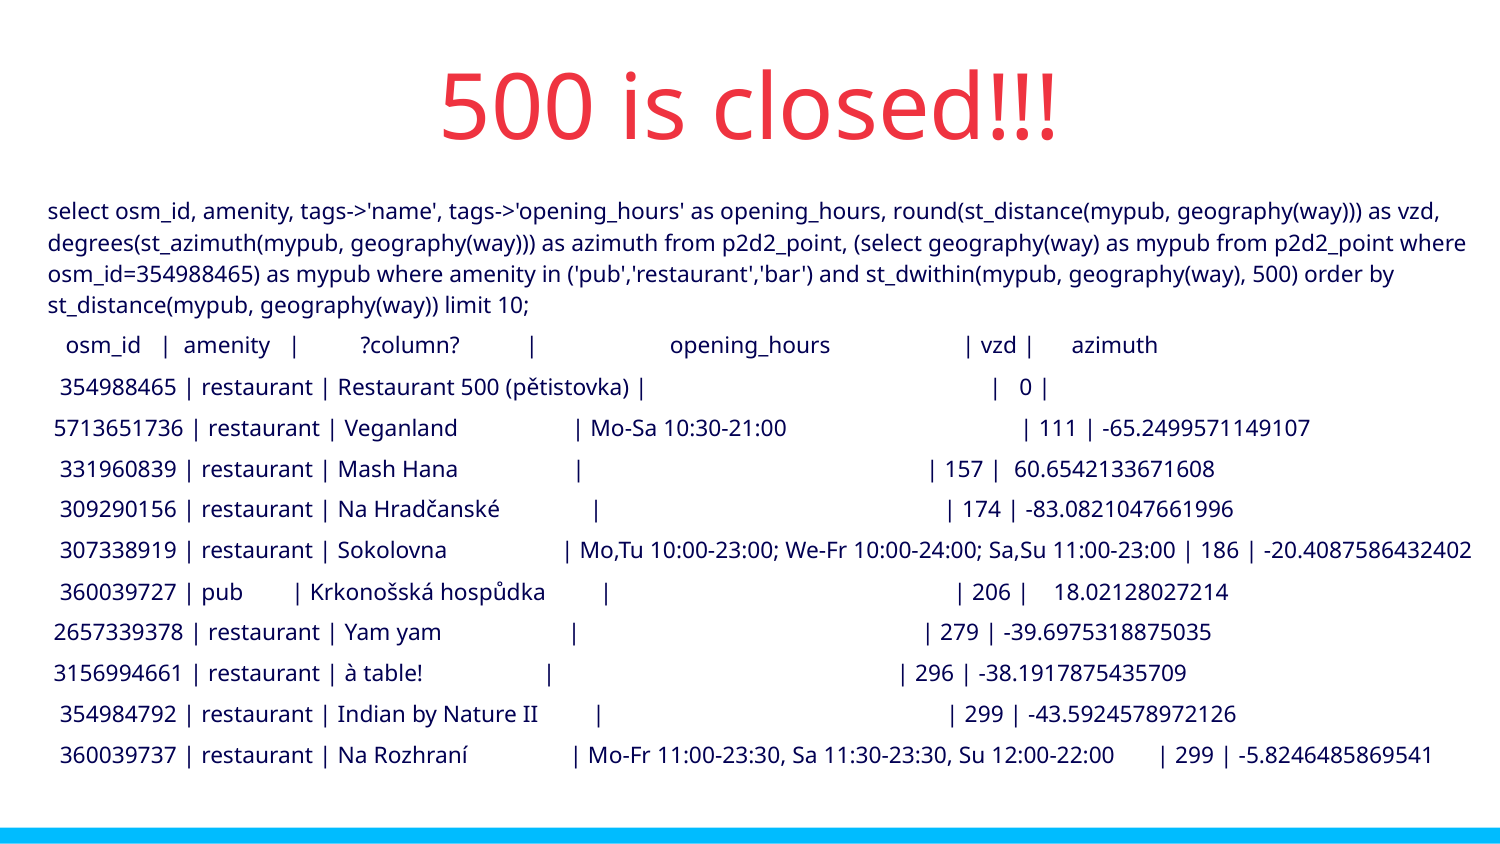

# 500 is closed!!!
select osm_id, amenity, tags->'name', tags->'opening_hours' as opening_hours, round(st_distance(mypub, geography(way))) as vzd, degrees(st_azimuth(mypub, geography(way))) as azimuth from p2d2_point, (select geography(way) as mypub from p2d2_point where osm_id=354988465) as mypub where amenity in ('pub','restaurant','bar') and st_dwithin(mypub, geography(way), 500) order by st_distance(mypub, geography(way)) limit 10;
 osm_id | amenity | ?column? | opening_hours | vzd | azimuth
 354988465 | restaurant | Restaurant 500 (pětistovka) | | 0 |
 5713651736 | restaurant | Veganland | Mo-Sa 10:30-21:00 | 111 | -65.2499571149107
 331960839 | restaurant | Mash Hana | | 157 | 60.6542133671608
 309290156 | restaurant | Na Hradčanské | | 174 | -83.0821047661996
 307338919 | restaurant | Sokolovna | Mo,Tu 10:00-23:00; We-Fr 10:00-24:00; Sa,Su 11:00-23:00 | 186 | -20.4087586432402
 360039727 | pub | Krkonošská hospůdka | | 206 | 18.02128027214
 2657339378 | restaurant | Yam yam | | 279 | -39.6975318875035
 3156994661 | restaurant | à table! | | 296 | -38.1917875435709
 354984792 | restaurant | Indian by Nature II | | 299 | -43.5924578972126
 360039737 | restaurant | Na Rozhraní | Mo-Fr 11:00-23:30, Sa 11:30-23:30, Su 12:00-22:00 | 299 | -5.8246485869541